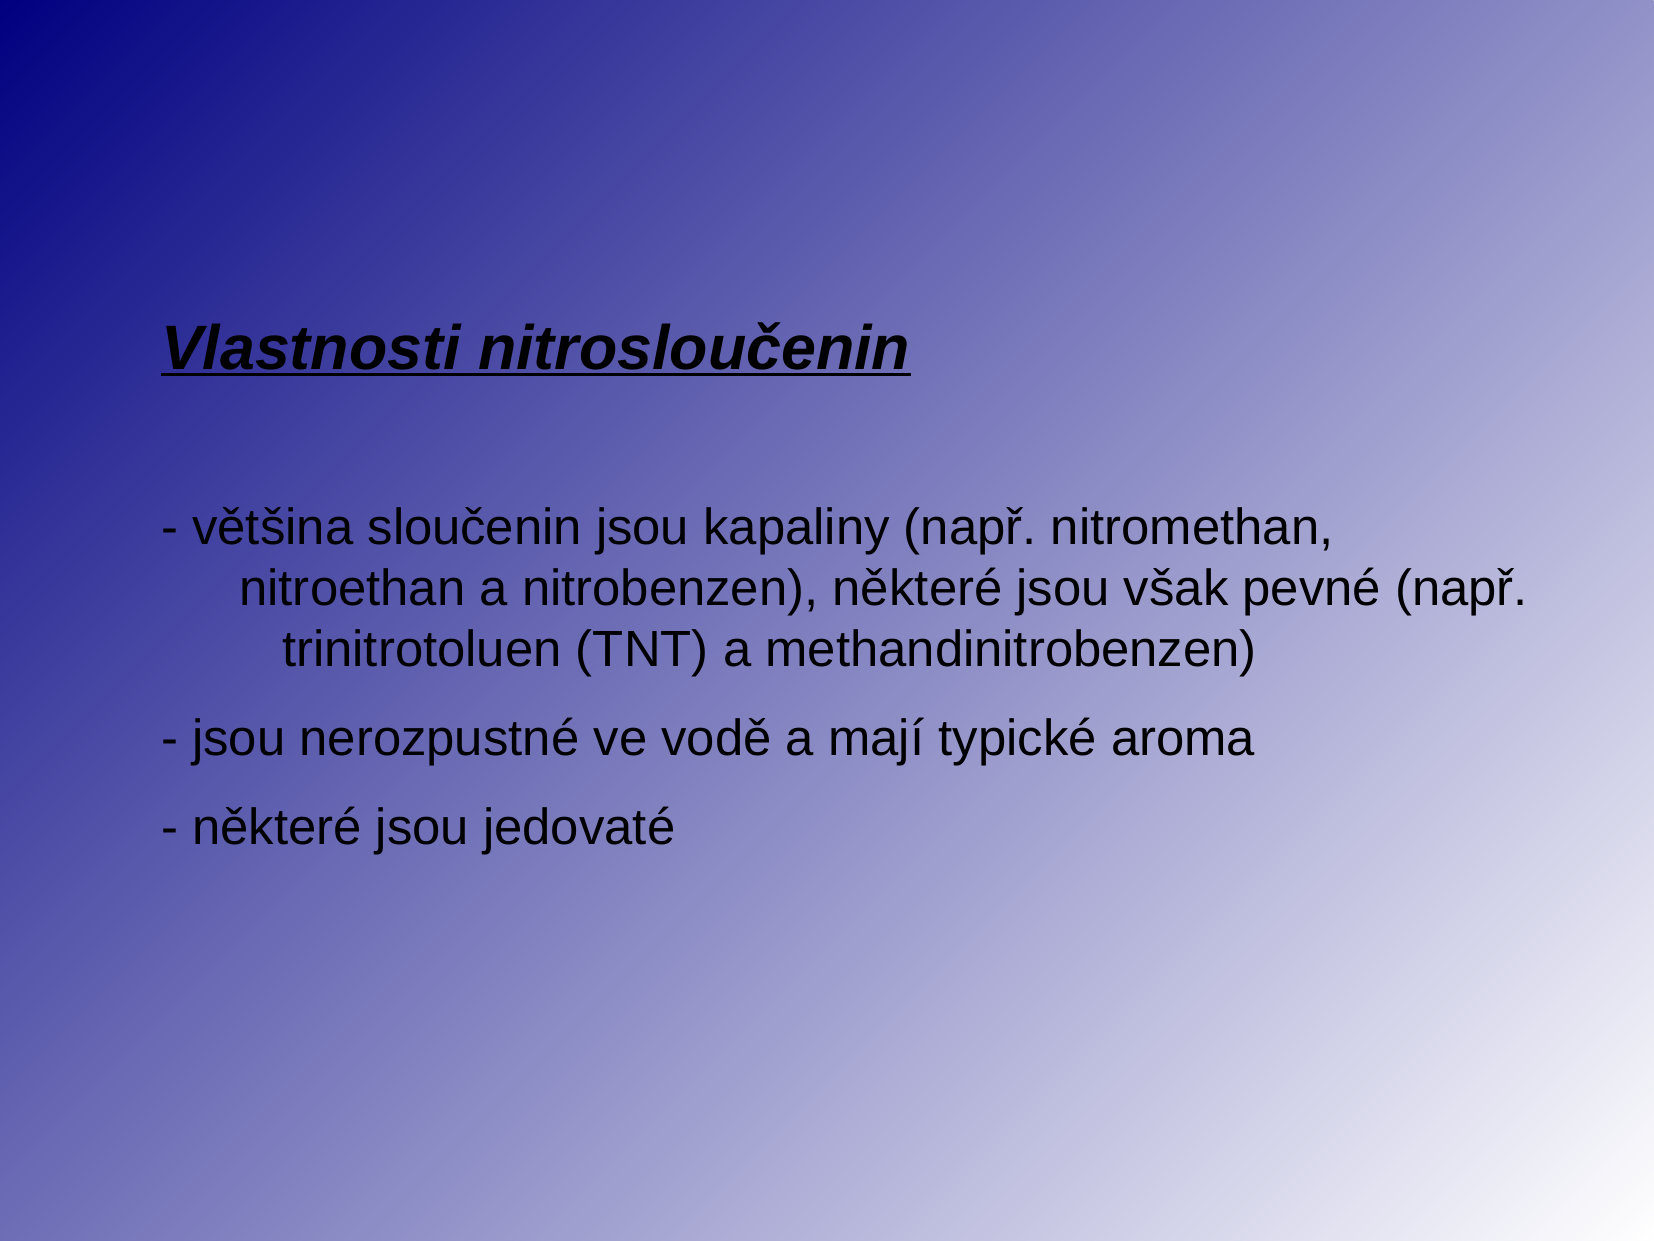

# Vlastnosti nitrosloučenin
- většina sloučenin jsou kapaliny (např. nitromethan, nitroethan a nitrobenzen), některé jsou však pevné (např. trinitrotoluen (TNT) a methandinitrobenzen)
- jsou nerozpustné ve vodě a mají typické aroma
- některé jsou jedovaté